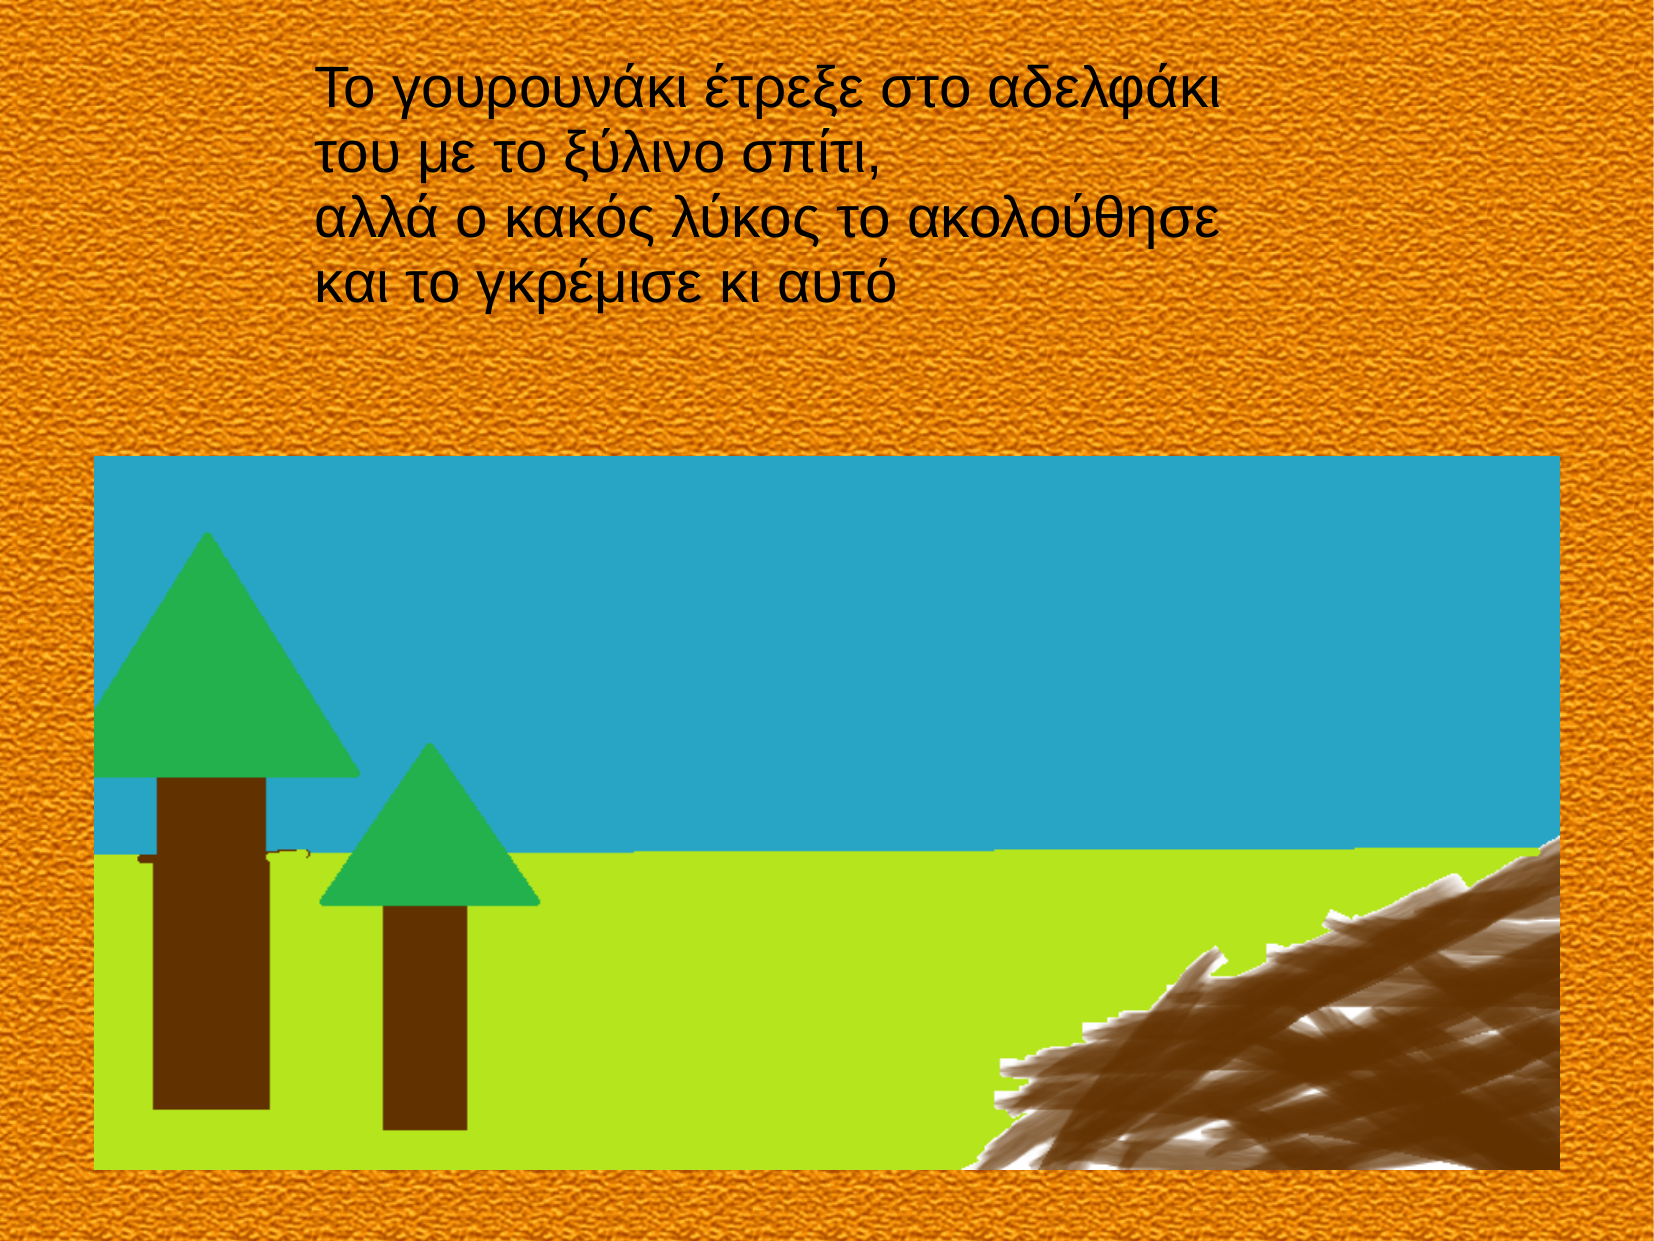

ος το ακολούθησε και το γκρέμισε κιΤο γουρουνάκι έτρεξε στο αδελφάκι του με το ξύλινο σπίτι,
αλλά ο κακός λύκ αυτό
#
Το γουρουνάκι έτρεξε στο αδελφάκι του με το ξύλινο σπίτι,
αλλά ο κακός λύκος το ακολούθησε και το γκρέμισε κι αυτό